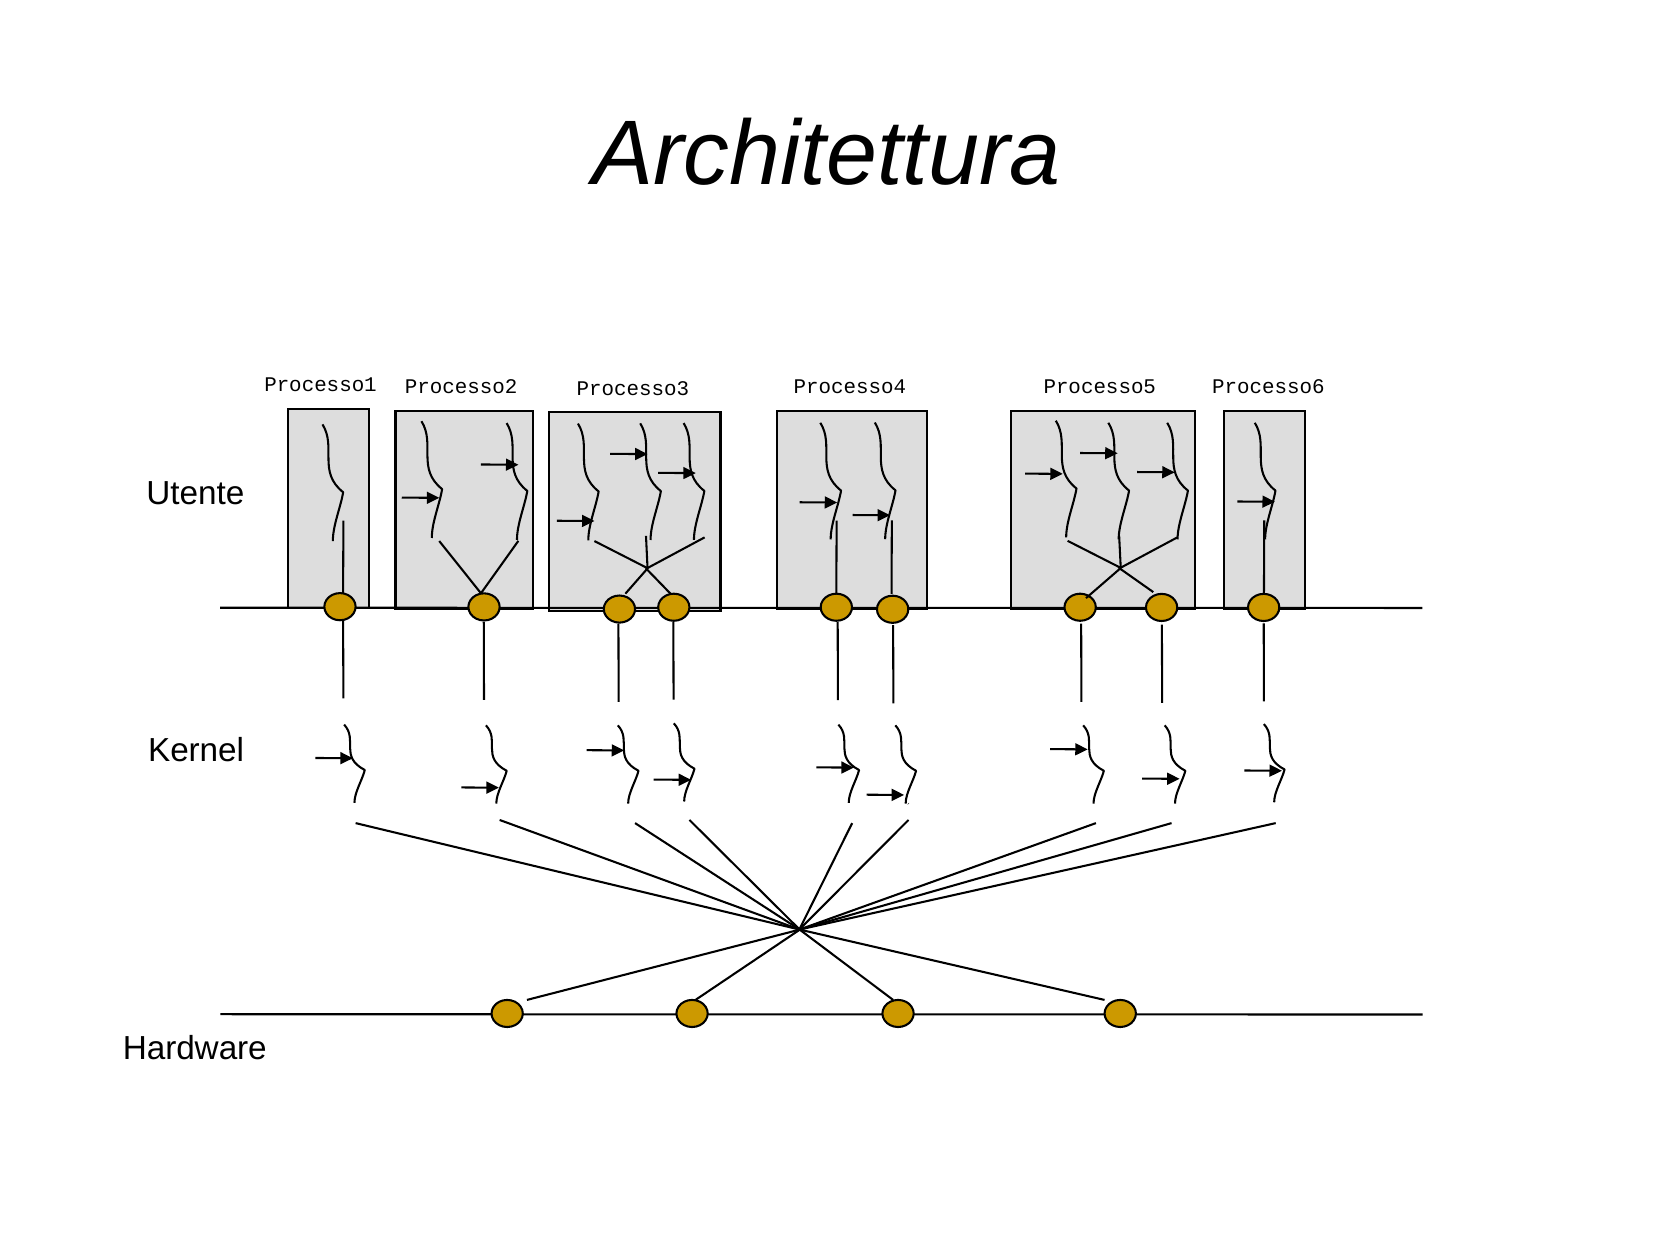

# Architettura
Processo1
Processo6
Processo4
Processo5
Processo2
Processo3
Utente
Kernel
Hardware